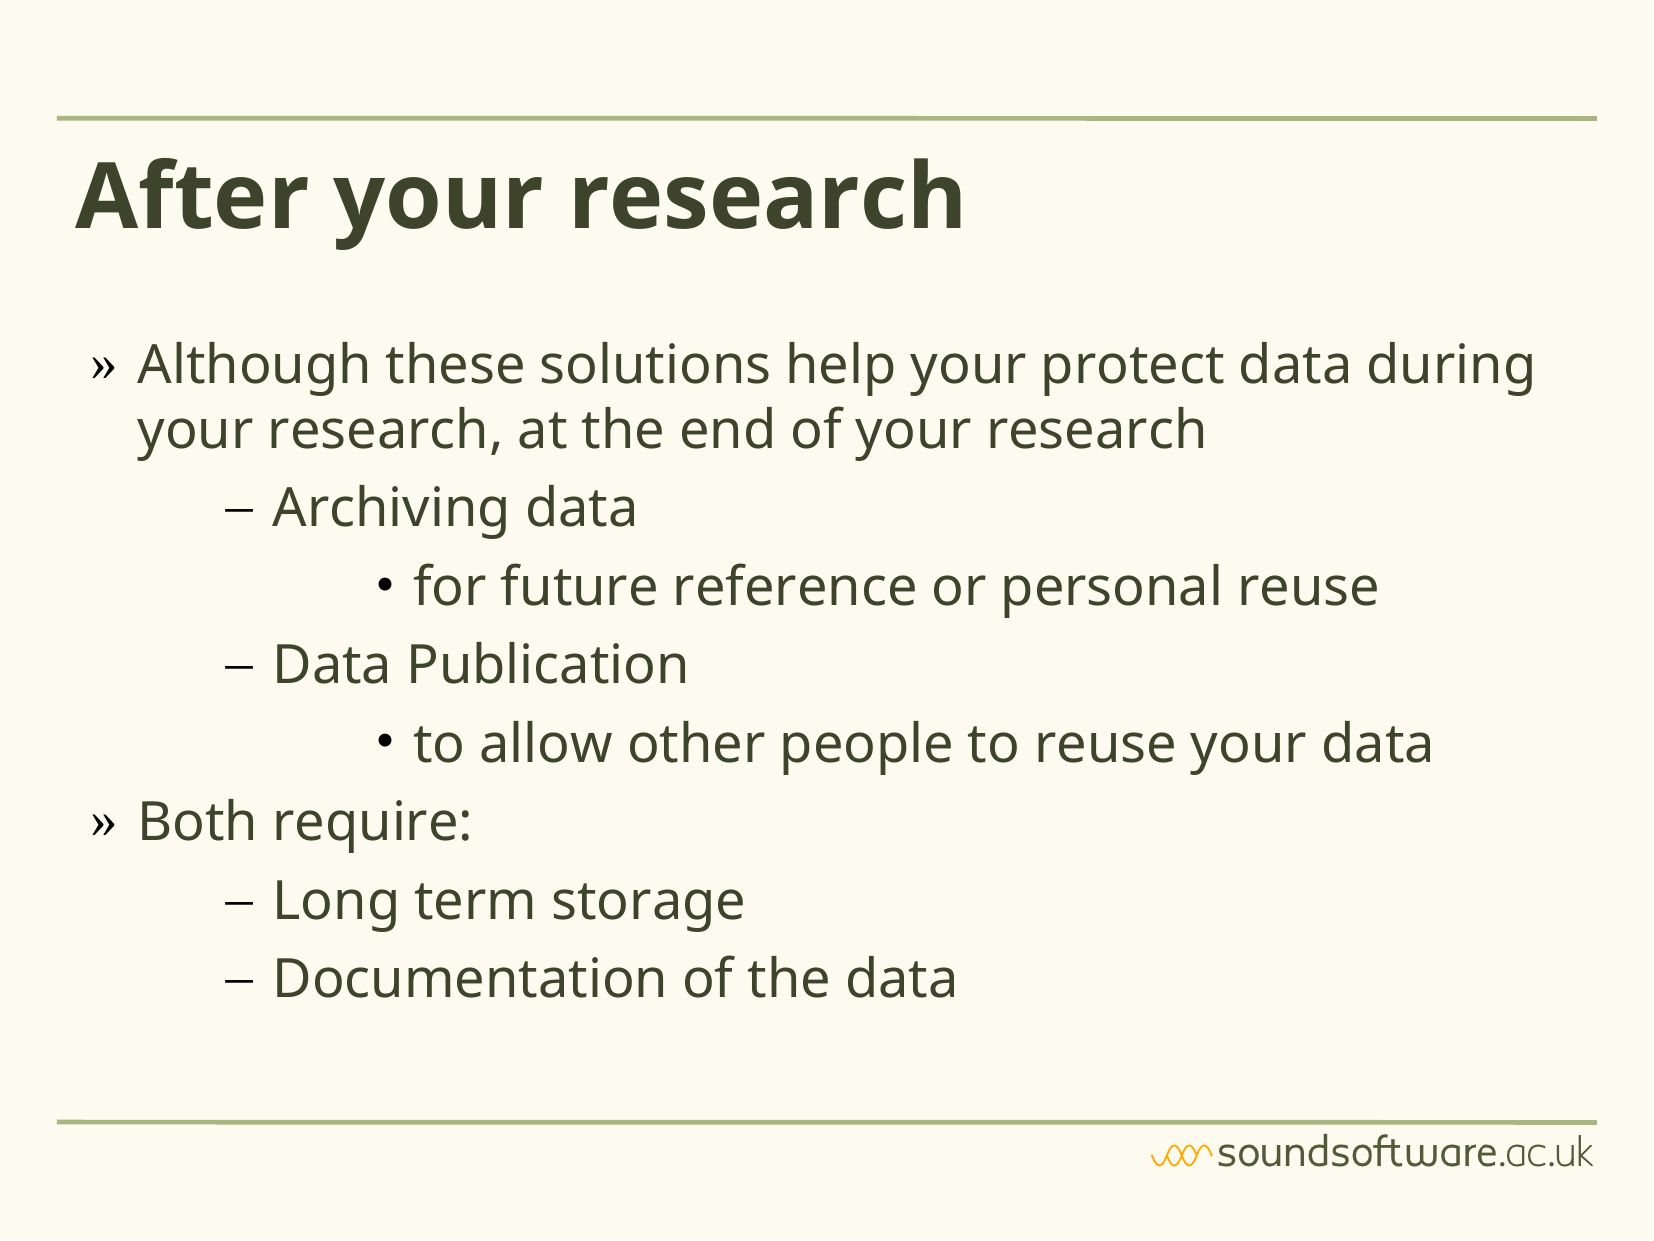

# After your research
Although these solutions help your protect data during your research, at the end of your research
Archiving data
for future reference or personal reuse
Data Publication
to allow other people to reuse your data
Both require:
Long term storage
Documentation of the data